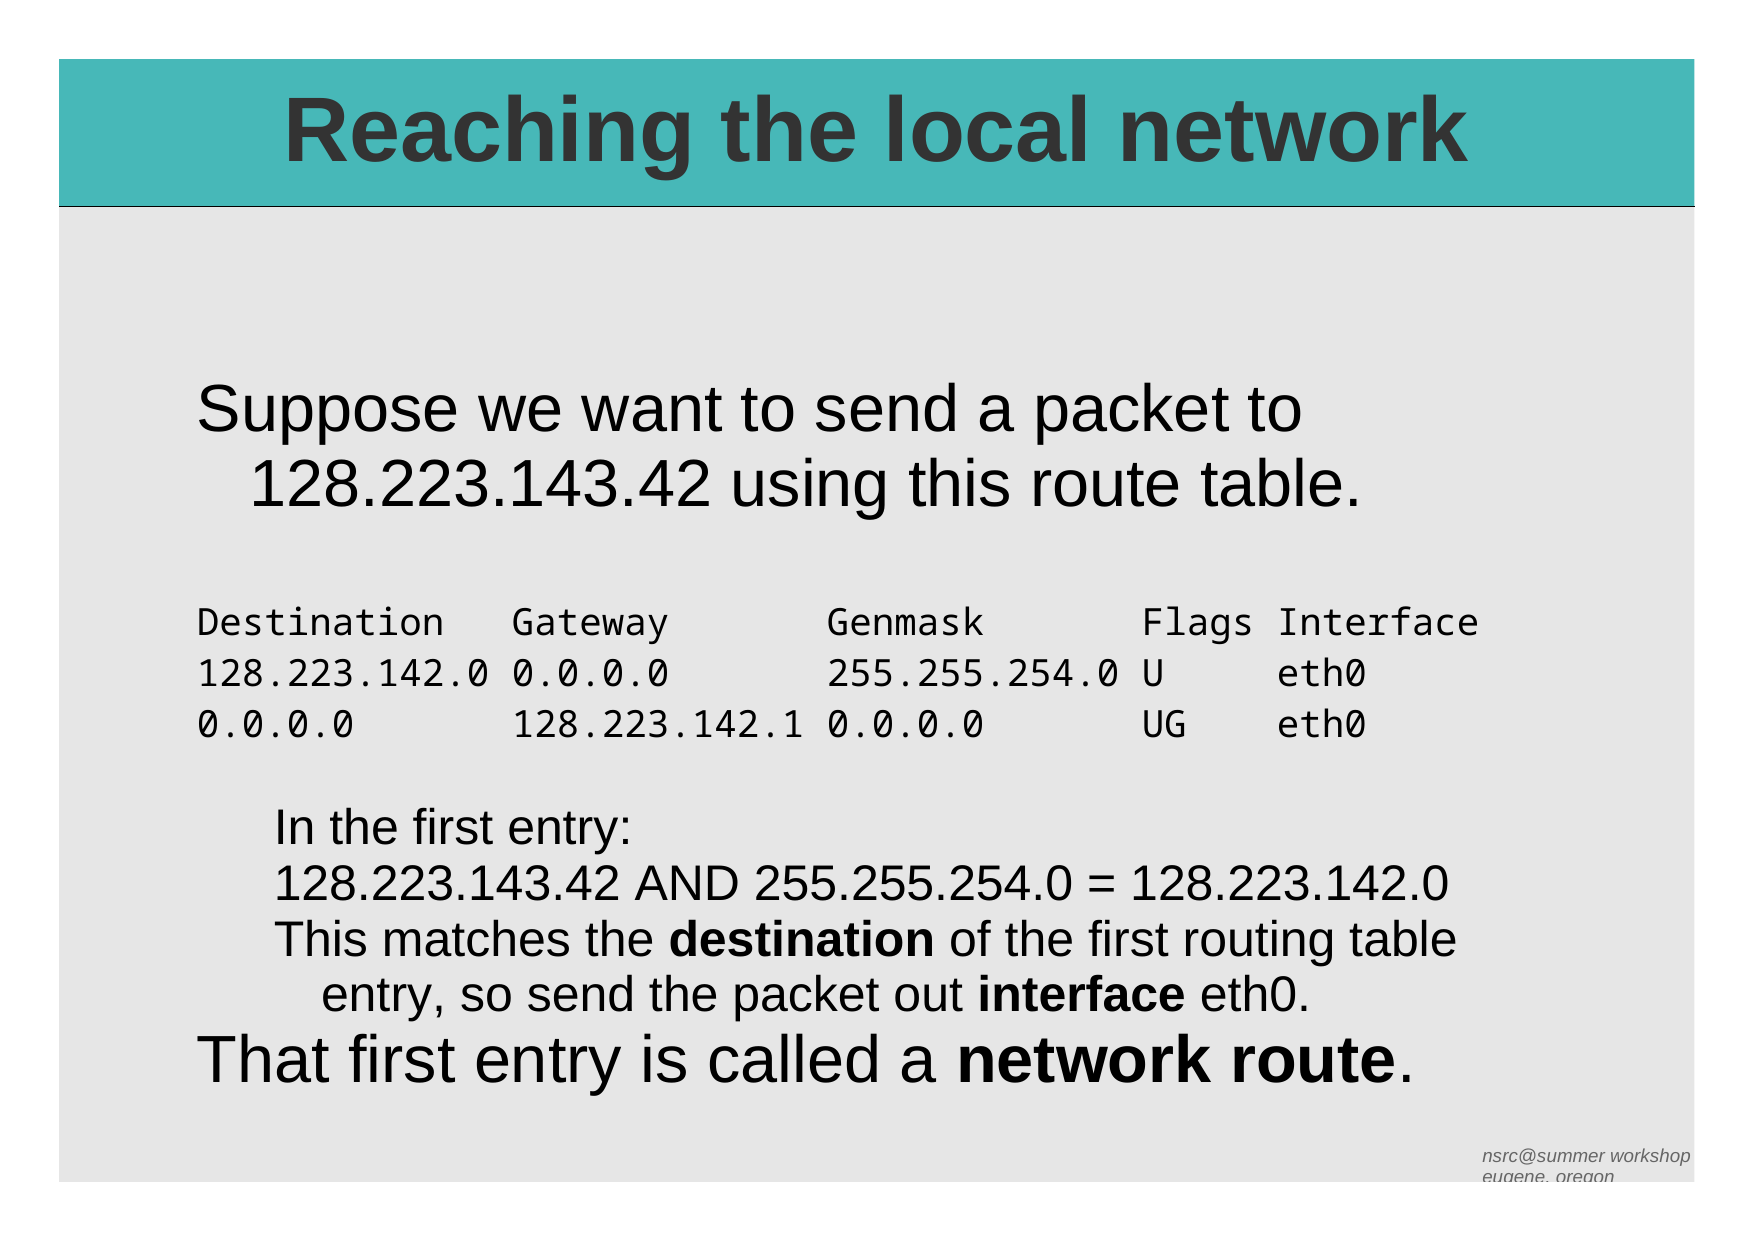

# Reaching the local network
Suppose we want to send a packet to 128.223.143.42 using this route table.
Destination Gateway Genmask Flags Interface
128.223.142.0 0.0.0.0 255.255.254.0 U eth0
0.0.0.0 128.223.142.1 0.0.0.0 UG eth0
In the first entry:
128.223.143.42 AND 255.255.254.0 = 128.223.142.0
This matches the destination of the first routing table entry, so send the packet out interface eth0.
That first entry is called a network route.